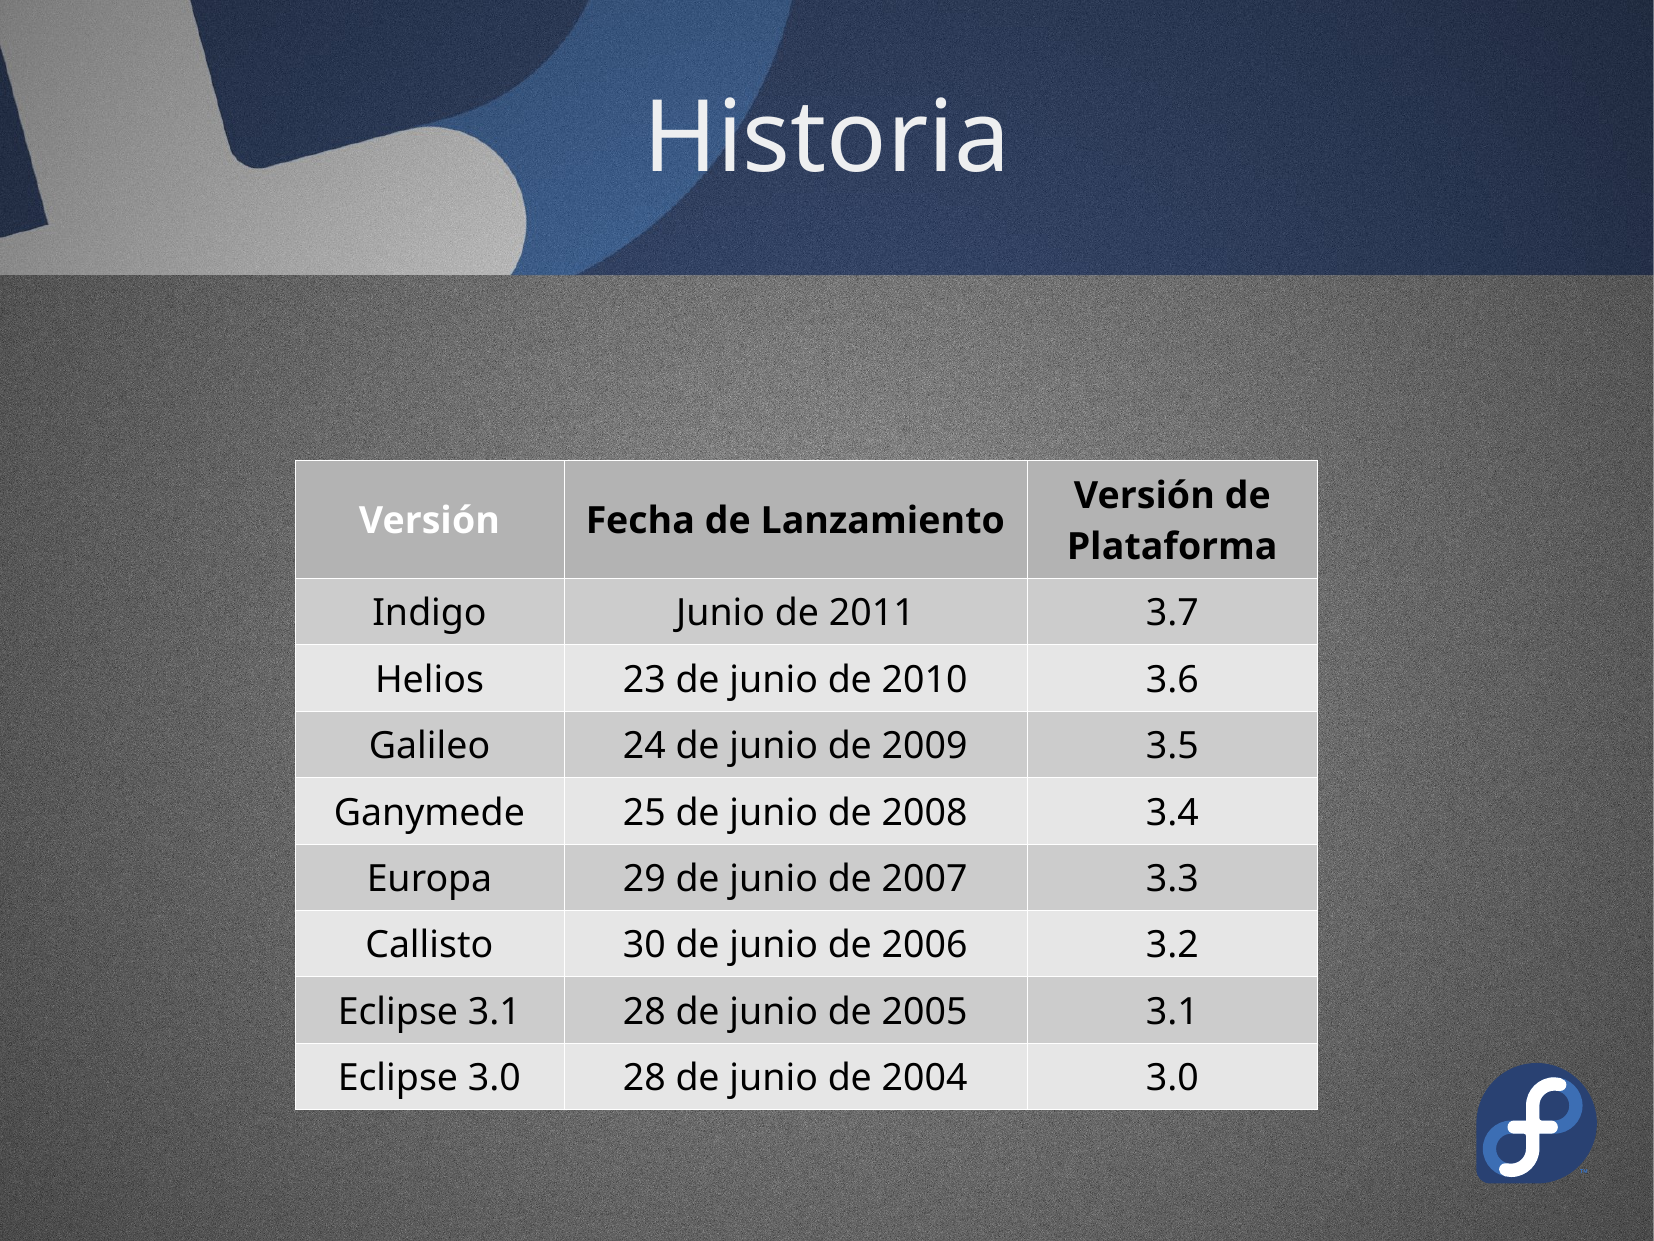

# Historia
| Versión | Fecha de Lanzamiento | Versión de Plataforma |
| --- | --- | --- |
| Indigo | Junio de 2011 | 3.7 |
| Helios | 23 de junio de 2010 | 3.6 |
| Galileo | 24 de junio de 2009 | 3.5 |
| Ganymede | 25 de junio de 2008 | 3.4 |
| Europa | 29 de junio de 2007 | 3.3 |
| Callisto | 30 de junio de 2006 | 3.2 |
| Eclipse 3.1 | 28 de junio de 2005 | 3.1 |
| Eclipse 3.0 | 28 de junio de 2004 | 3.0 |